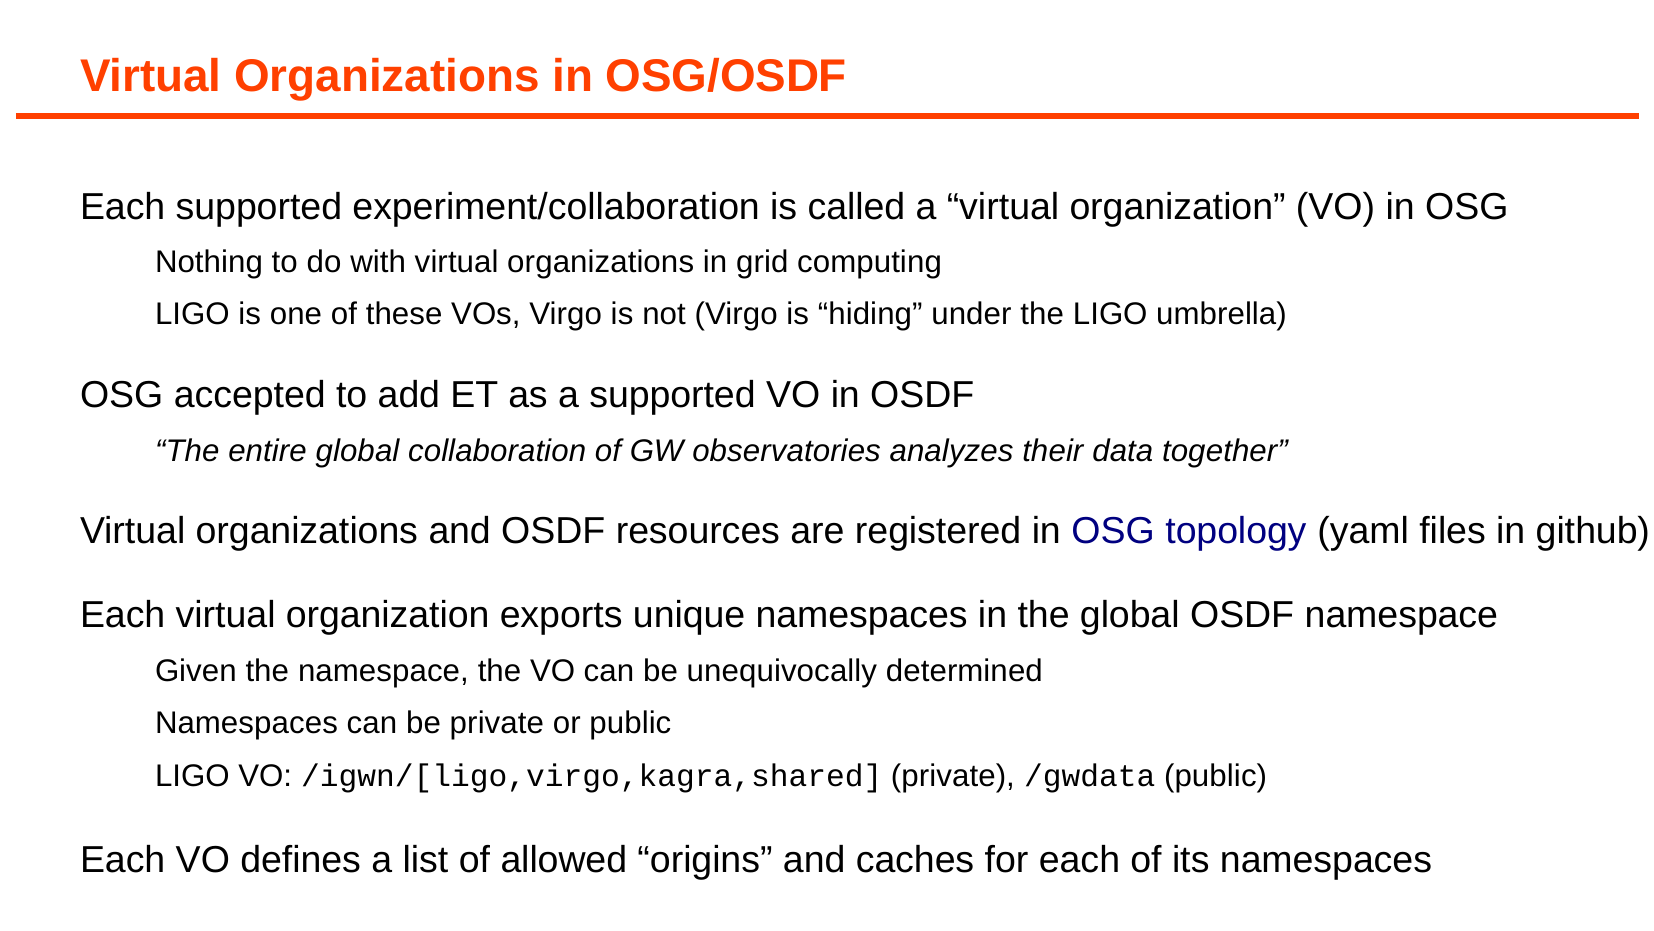

Virtual Organizations in OSG/OSDF
Each supported experiment/collaboration is called a “virtual organization” (VO) in OSG
	Nothing to do with virtual organizations in grid computing
	LIGO is one of these VOs, Virgo is not (Virgo is “hiding” under the LIGO umbrella)
OSG accepted to add ET as a supported VO in OSDF
	“The entire global collaboration of GW observatories analyzes their data together”
Virtual organizations and OSDF resources are registered in OSG topology (yaml files in github)
Each virtual organization exports unique namespaces in the global OSDF namespace
	Given the namespace, the VO can be unequivocally determined
	Namespaces can be private or public
	LIGO VO: /igwn/[ligo,virgo,kagra,shared] (private), /gwdata (public)
Each VO defines a list of allowed “origins” and caches for each of its namespaces